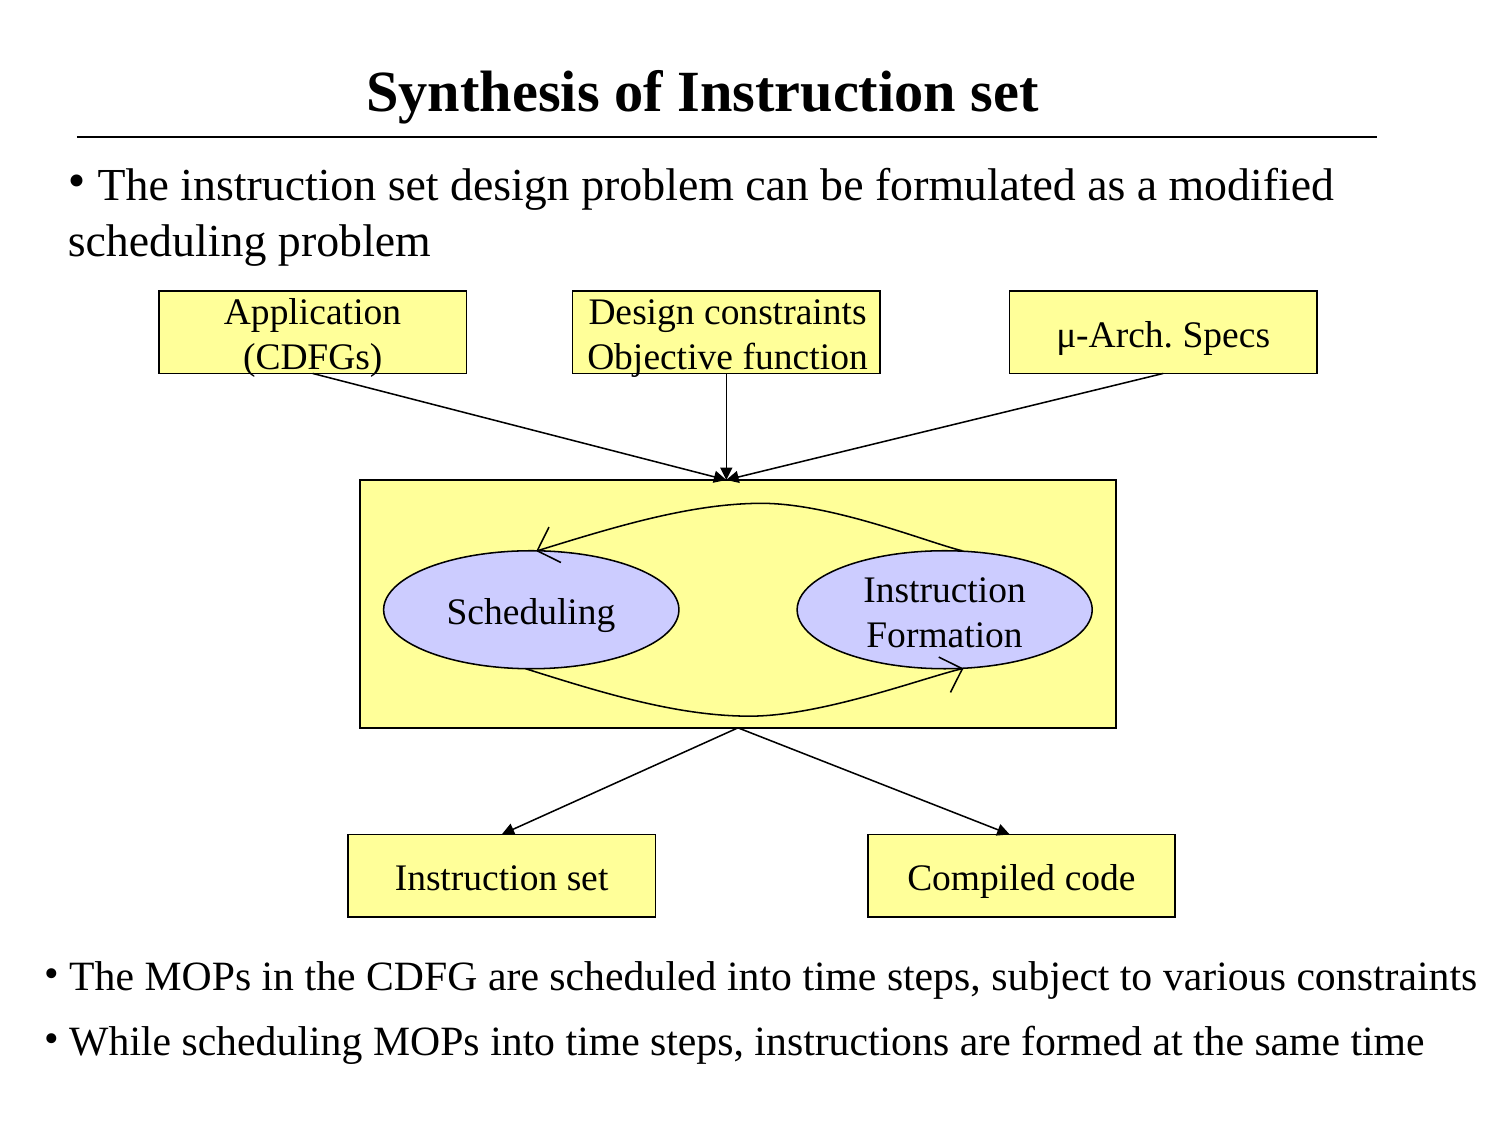

Synthesis of Instruction set
 The instruction set design problem can be formulated as a modified scheduling problem
Application
(CDFGs)
Design constraints
Objective function
μ-Arch. Specs
Scheduling
Instruction
Formation
Instruction set
Compiled code
 The MOPs in the CDFG are scheduled into time steps, subject to various constraints
 While scheduling MOPs into time steps, instructions are formed at the same time